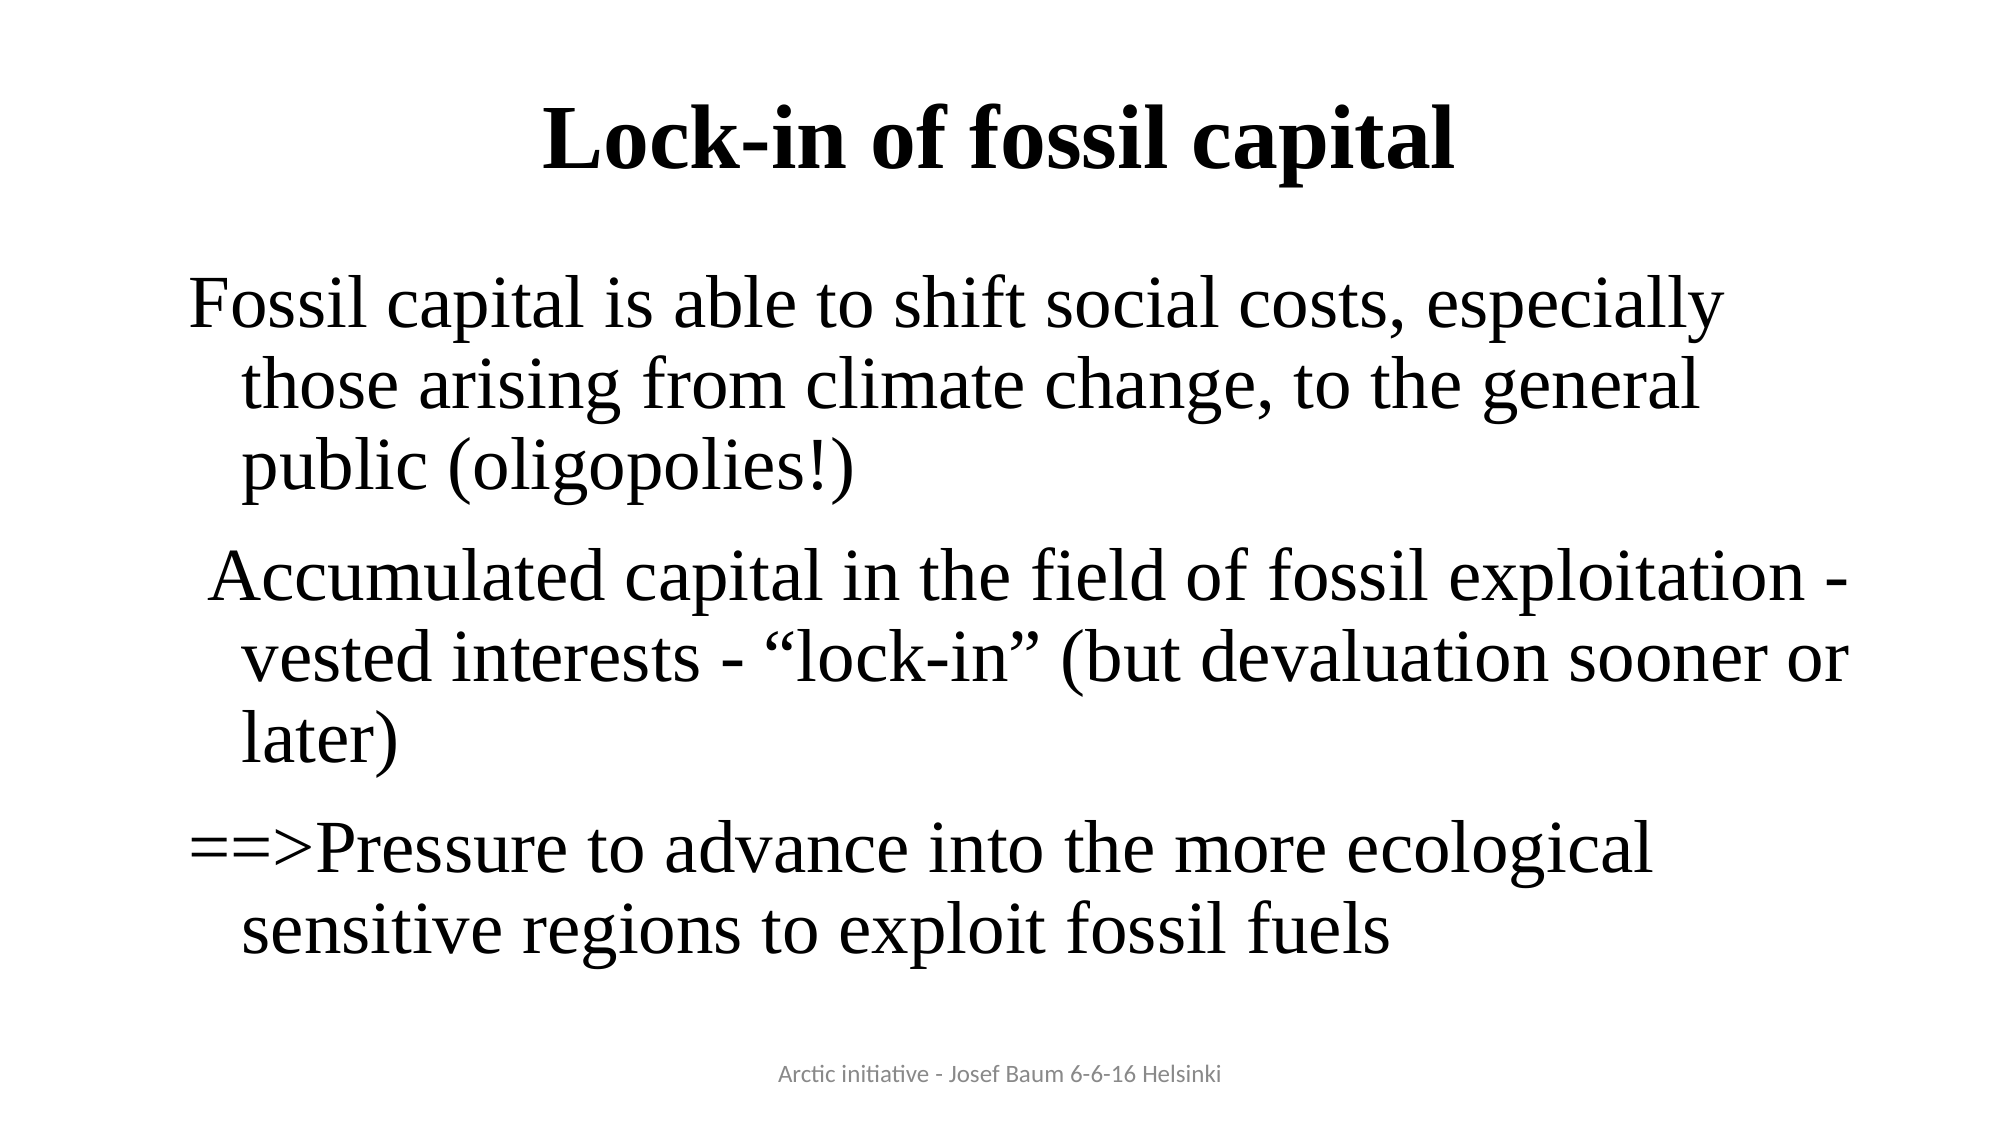

# Lock-in of fossil capital
Fossil capital is able to shift social costs, especially those arising from climate change, to the general public (oligopolies!)
 Accumulated capital in the field of fossil exploitation - vested interests - “lock-in” (but devaluation sooner or later)
==>Pressure to advance into the more ecological sensitive regions to exploit fossil fuels
Arctic initiative - Josef Baum 6-6-16 Helsinki